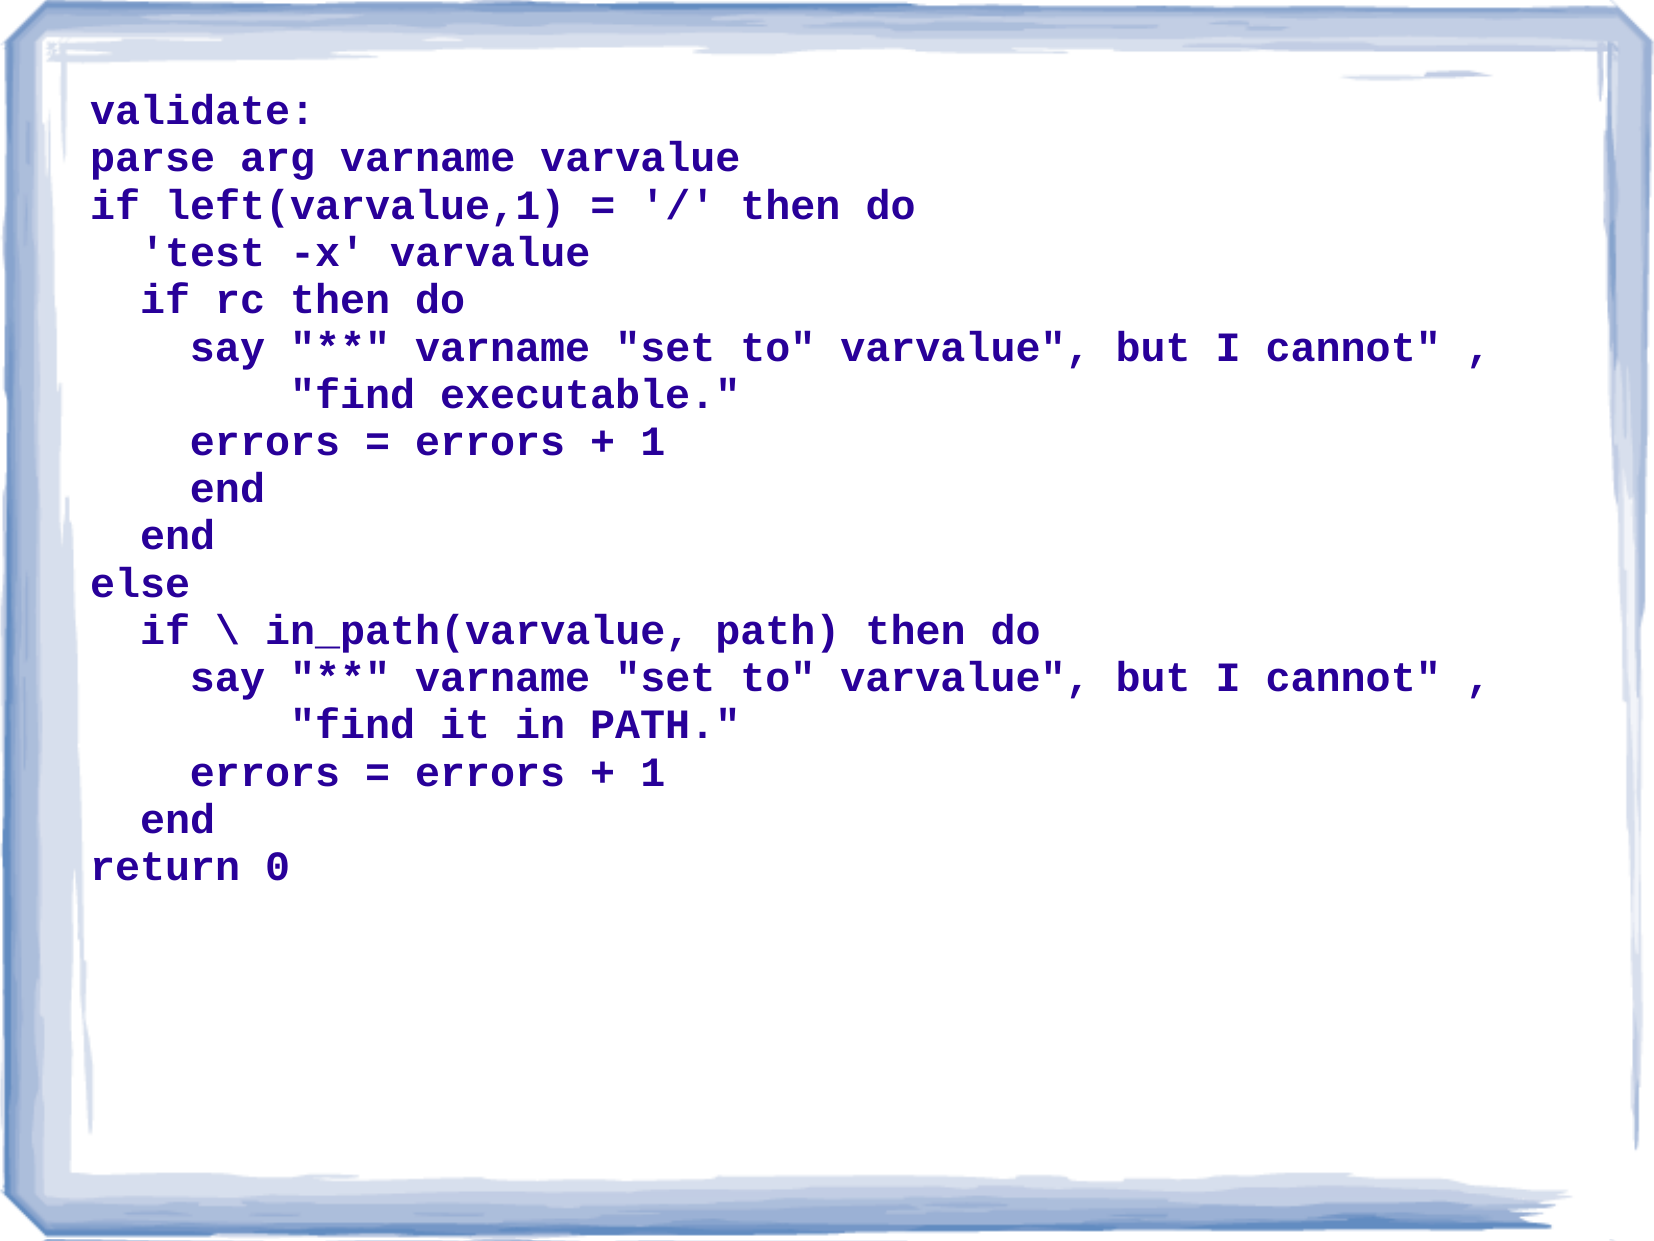

validate:
parse arg varname varvalue
if left(varvalue,1) = '/' then do
 'test -x' varvalue
 if rc then do
 say "**" varname "set to" varvalue", but I cannot″ ,
 ″find executable."
 errors = errors + 1
 end
 end
else
 if \ in_path(varvalue, path) then do
 say "**" varname "set to" varvalue", but I cannot″ ,
 ″find it in PATH."
 errors = errors + 1
 end
return 0